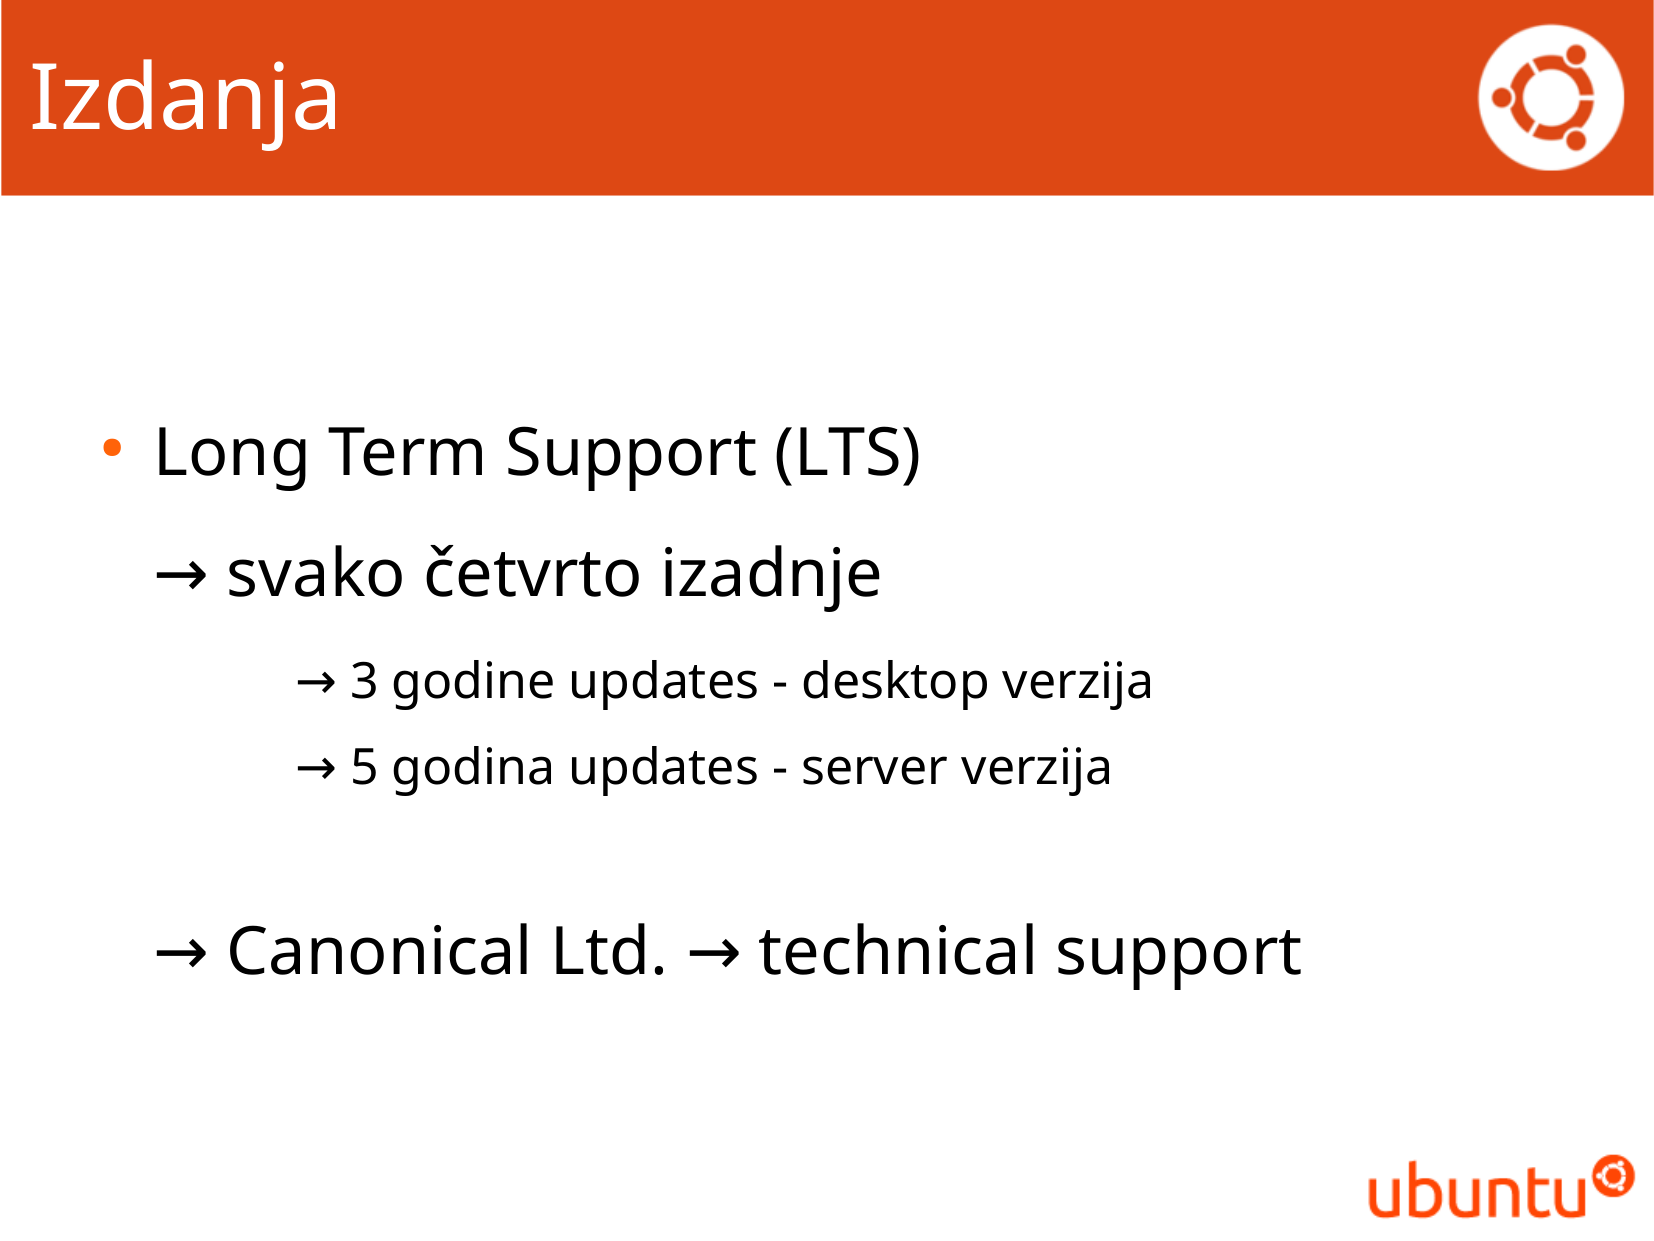

Izdanja
# Long Term Support (LTS)
→ svako četvrto izadnje
→ 3 godine updates - desktop verzija
→ 5 godina updates - server verzija
→ Canonical Ltd. → technical support